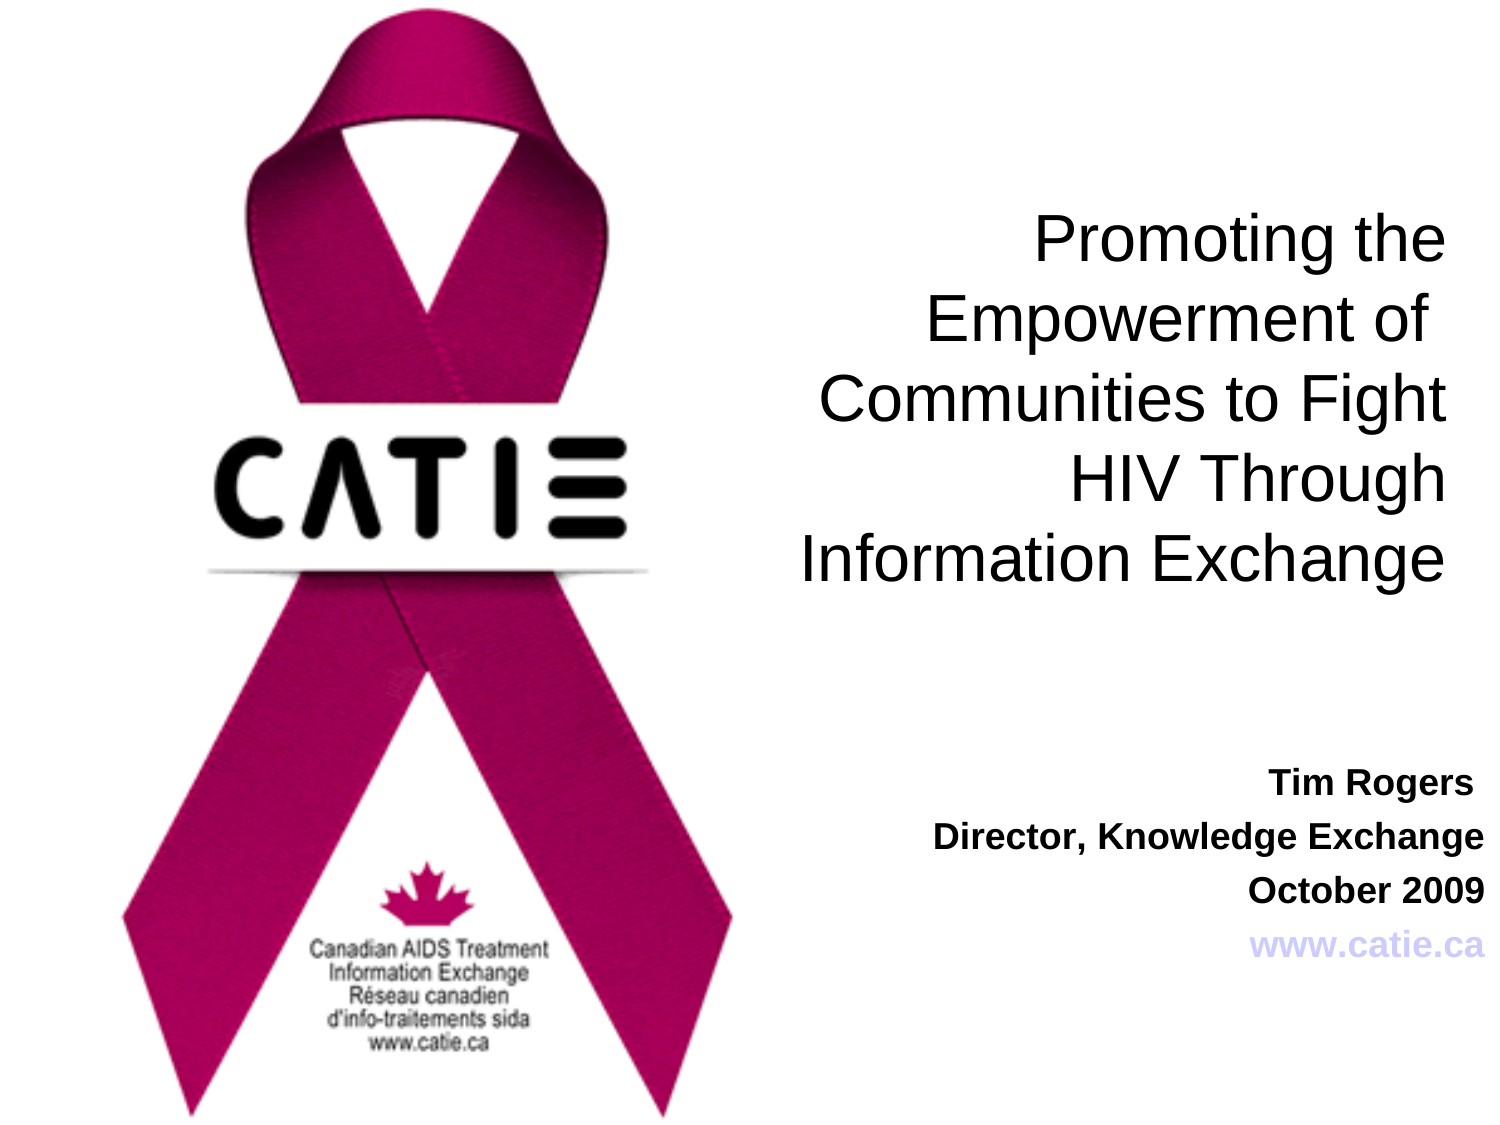

Promoting the Empowerment of Communities to Fight HIV Through Information Exchange
Tim Rogers
Director, Knowledge Exchange
October 2009
www.catie.ca